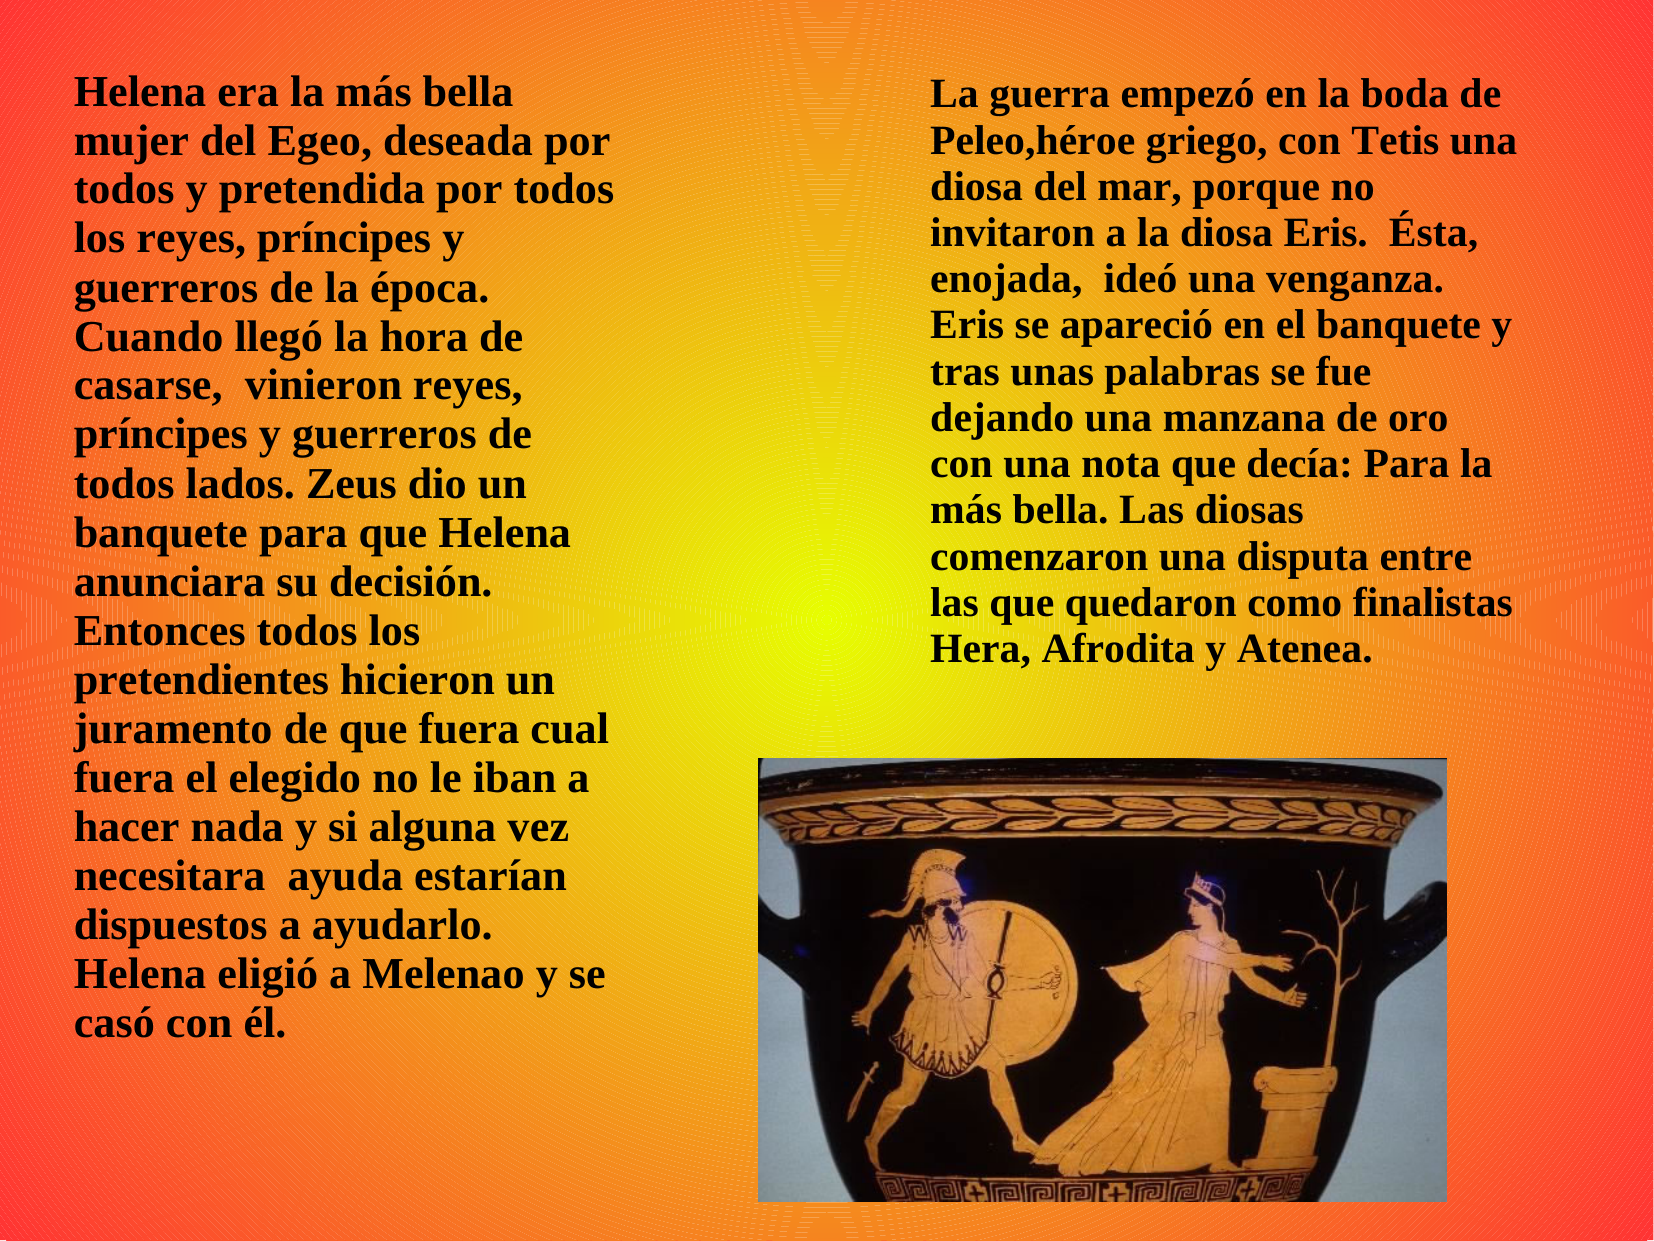

Helena era la más bella mujer del Egeo, deseada por todos y pretendida por todos los reyes, príncipes y guerreros de la época. Cuando llegó la hora de casarse, vinieron reyes, príncipes y guerreros de todos lados. Zeus dio un banquete para que Helena anunciara su decisión. Entonces todos los pretendientes hicieron un juramento de que fuera cual fuera el elegido no le iban a hacer nada y si alguna vez necesitara ayuda estarían dispuestos a ayudarlo. Helena eligió a Melenao y se casó con él.
La guerra empezó en la boda de Peleo,héroe griego, con Tetis una diosa del mar, porque no invitaron a la diosa Eris. Ésta, enojada, ideó una venganza. Eris se apareció en el banquete y tras unas palabras se fue dejando una manzana de oro con una nota que decía: Para la más bella. Las diosas comenzaron una disputa entre las que quedaron como finalistas Hera, Afrodita y Atenea.